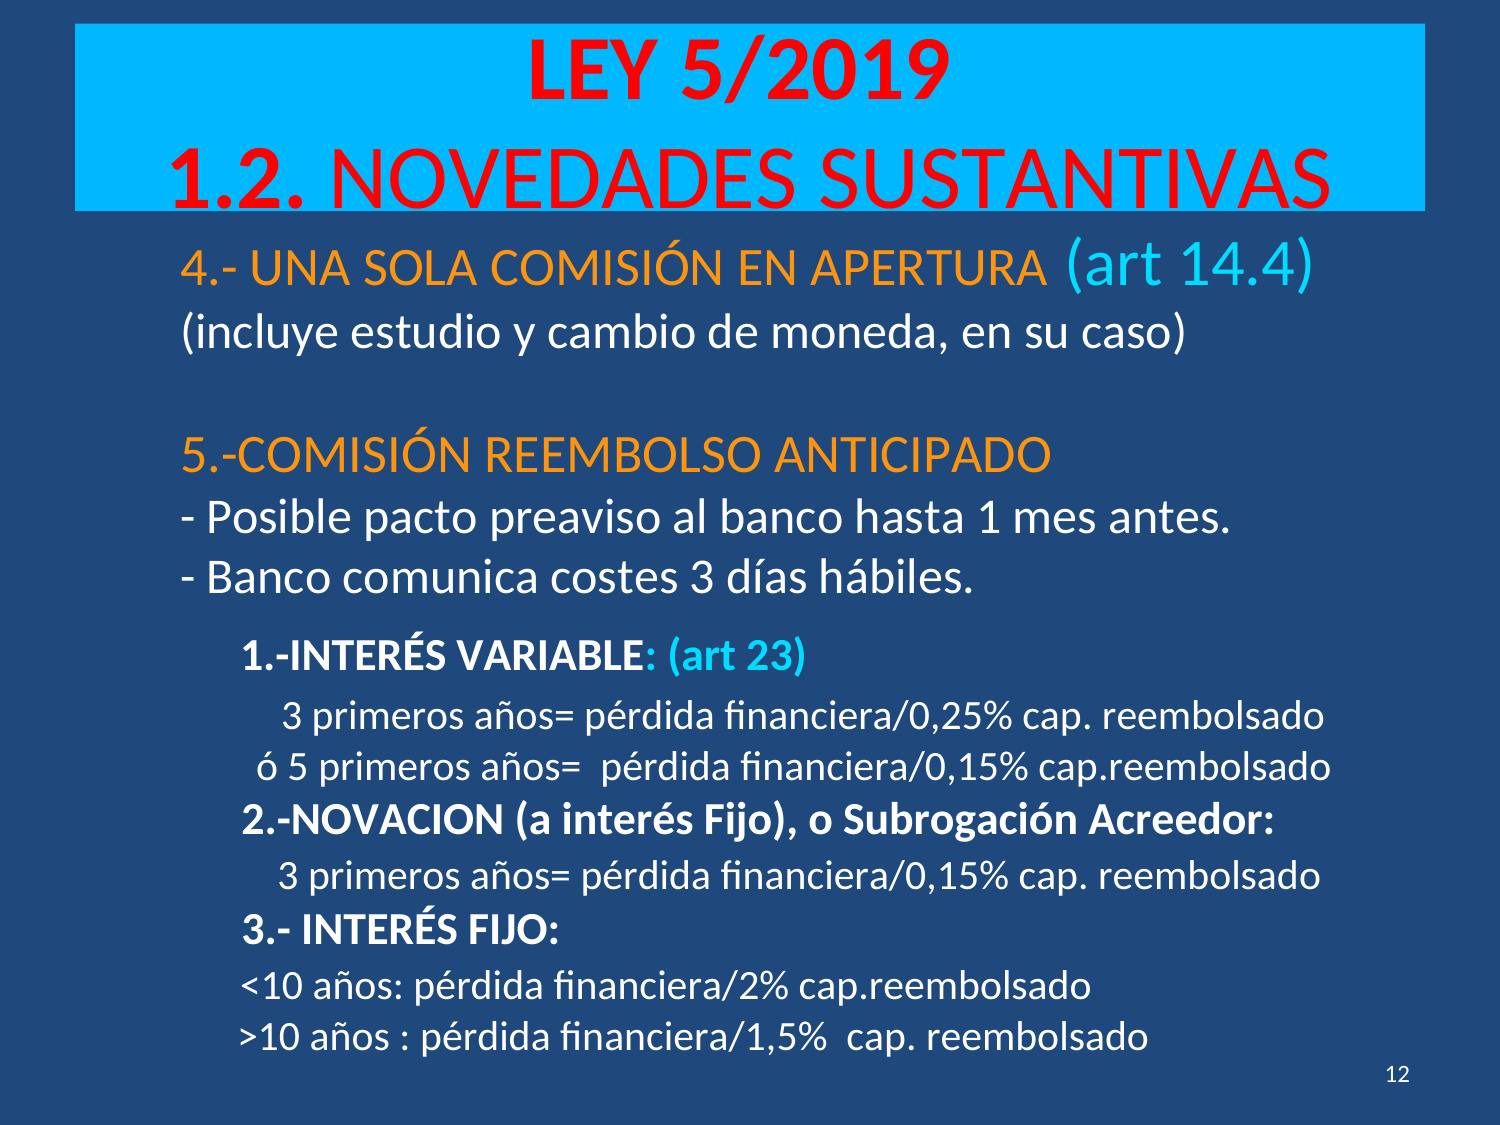

LEY 5/2019
1.2. NOVEDADES SUSTANTIVAS
4.- UNA SOLA COMISIÓN EN APERTURA (art 14.4) (incluye estudio y cambio de moneda, en su caso)
5.-COMISIÓN REEMBOLSO ANTICIPADO
- Posible pacto preaviso al banco hasta 1 mes antes.
- Banco comunica costes 3 días hábiles.
 1.-INTERÉS VARIABLE: (art 23)
 3 primeros años= pérdida financiera/0,25% cap. reembolsado
 ó 5 primeros años= pérdida financiera/0,15% cap.reembolsado
 2.-NOVACION (a interés Fijo), o Subrogación Acreedor:
 3 primeros años= pérdida financiera/0,15% cap. reembolsado
 3.- INTERÉS FIJO:
 <10 años: pérdida financiera/2% cap.reembolsado
 >10 años : pérdida financiera/1,5% cap. reembolsado